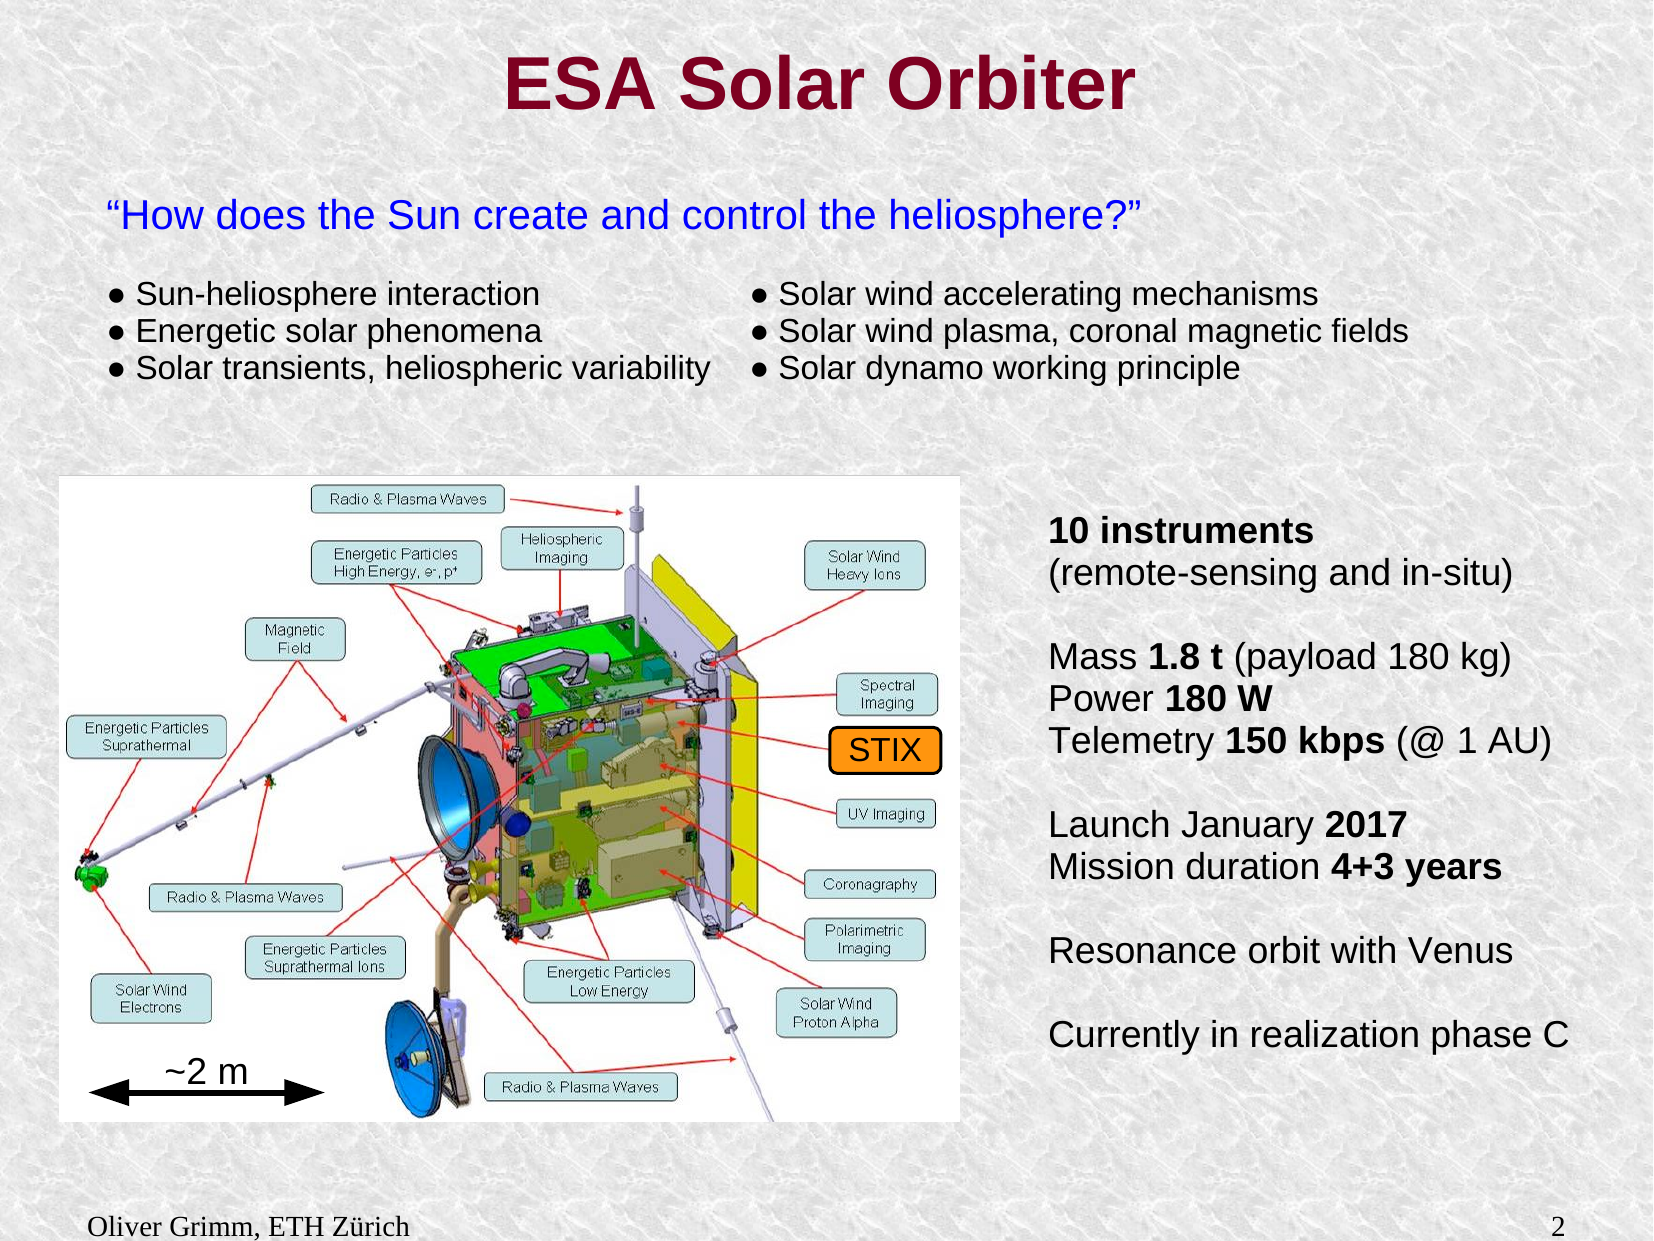

# ESA Solar Orbiter
“How does the Sun create and control the heliosphere?”
● Sun-heliosphere interaction			● Solar wind accelerating mechanisms
● Energetic solar phenomena			● Solar wind plasma, coronal magnetic fields
● Solar transients, heliospheric variability	● Solar dynamo working principle
10 instruments
(remote-sensing and in-situ)
Mass 1.8 t (payload 180 kg)
Power 180 W
Telemetry 150 kbps (@ 1 AU)
Launch January 2017
Mission duration 4+3 years
Resonance orbit with Venus
Currently in realization phase C
STIX
~2 m
Oliver Grimm, ETH Zürich
2